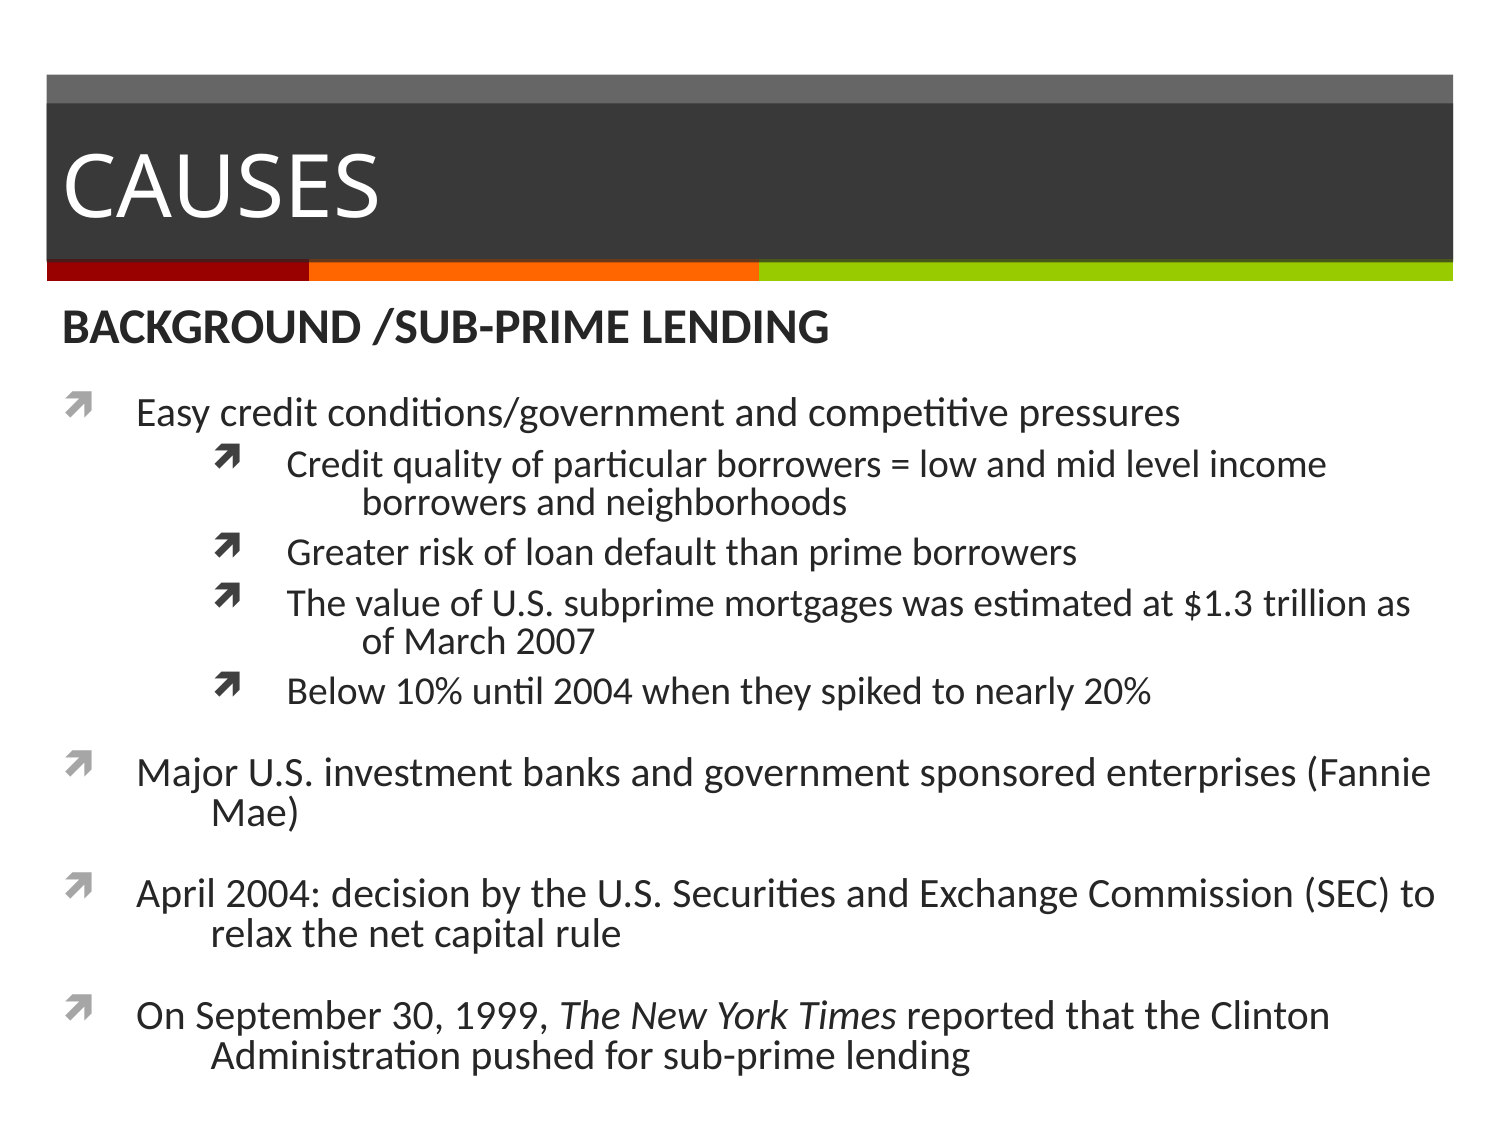

CAUSES
BACKGROUND /SUB-PRIME LENDING
Easy credit conditions/government and competitive pressures
Credit quality of particular borrowers = low and mid level income borrowers and neighborhoods
Greater risk of loan default than prime borrowers
The value of U.S. subprime mortgages was estimated at $1.3 trillion as of March 2007
Below 10% until 2004 when they spiked to nearly 20%
Major U.S. investment banks and government sponsored enterprises (Fannie Mae)
April 2004: decision by the U.S. Securities and Exchange Commission (SEC) to relax the net capital rule
On September 30, 1999, The New York Times reported that the Clinton Administration pushed for sub-prime lending